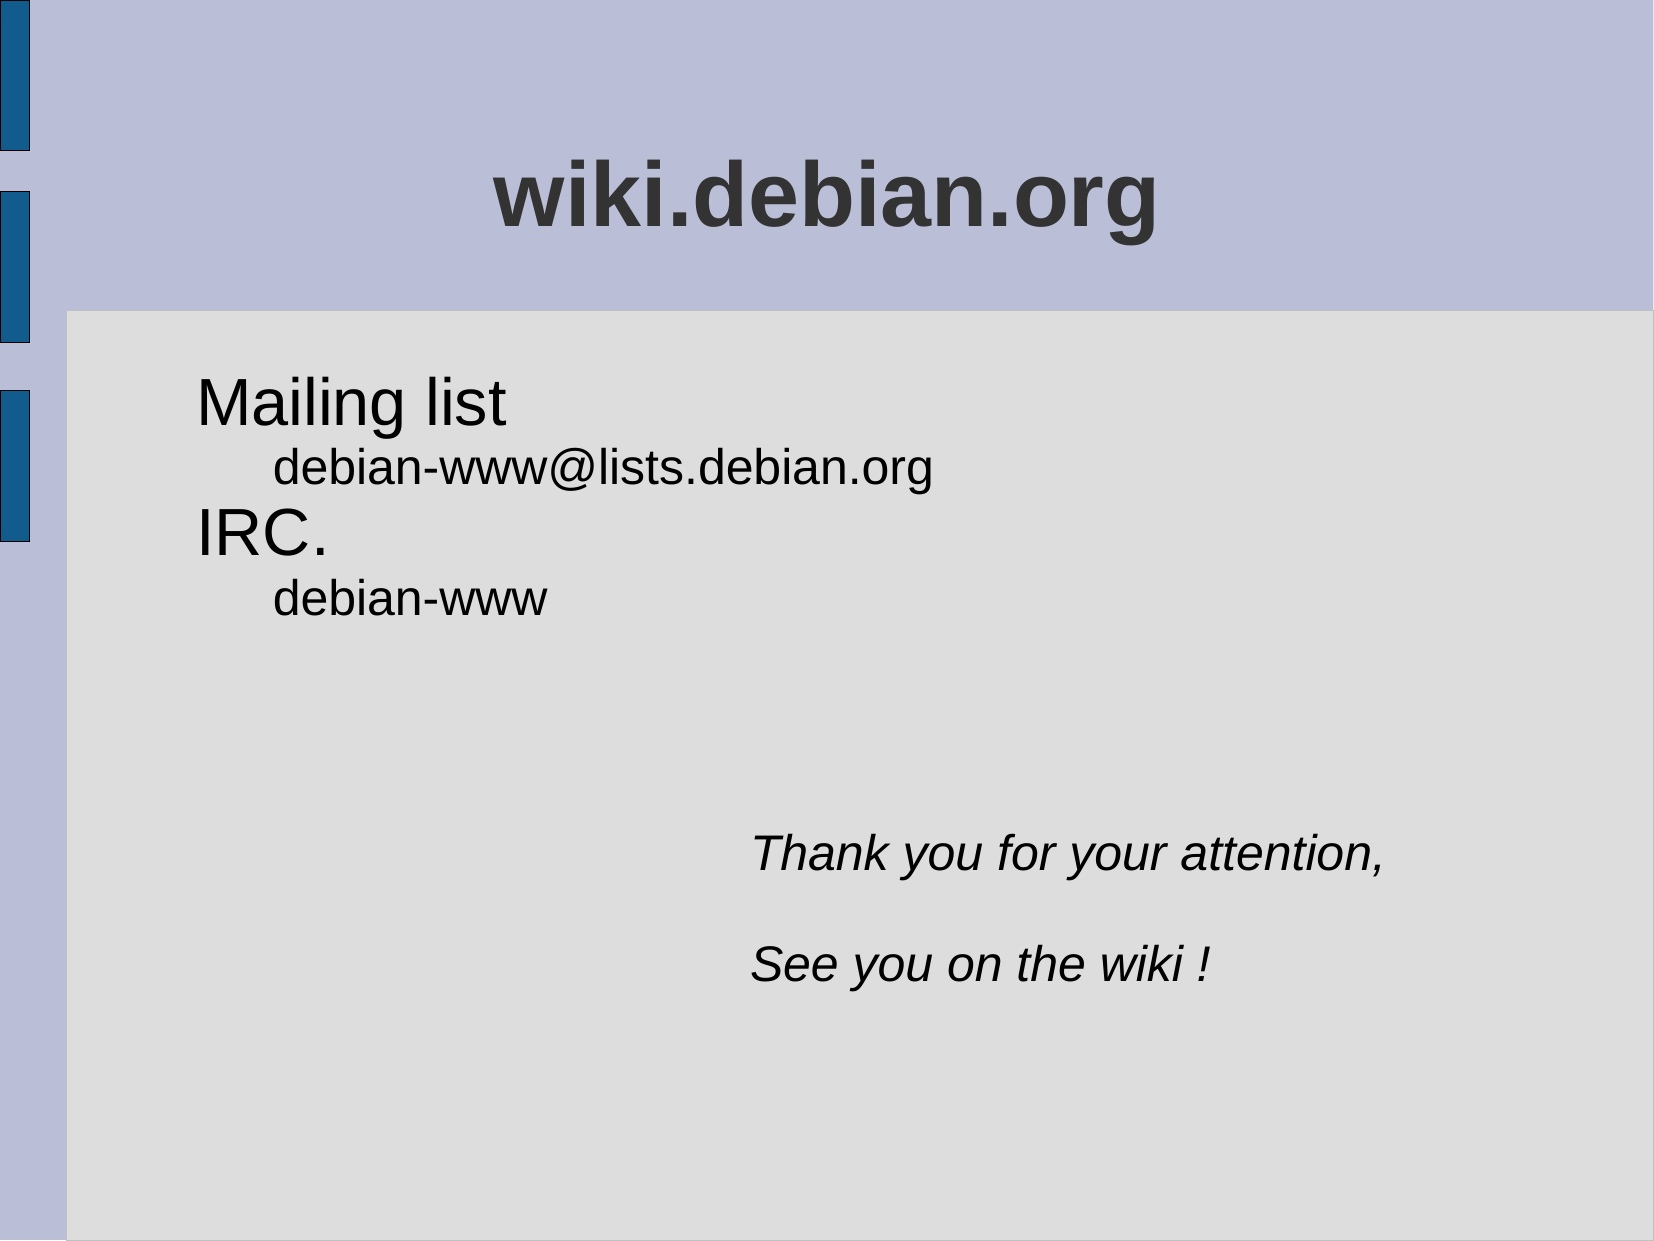

# wiki.debian.org
Mailing list
debian-www@lists.debian.org
IRC.
debian-www
Thank you for your attention,
See you on the wiki !